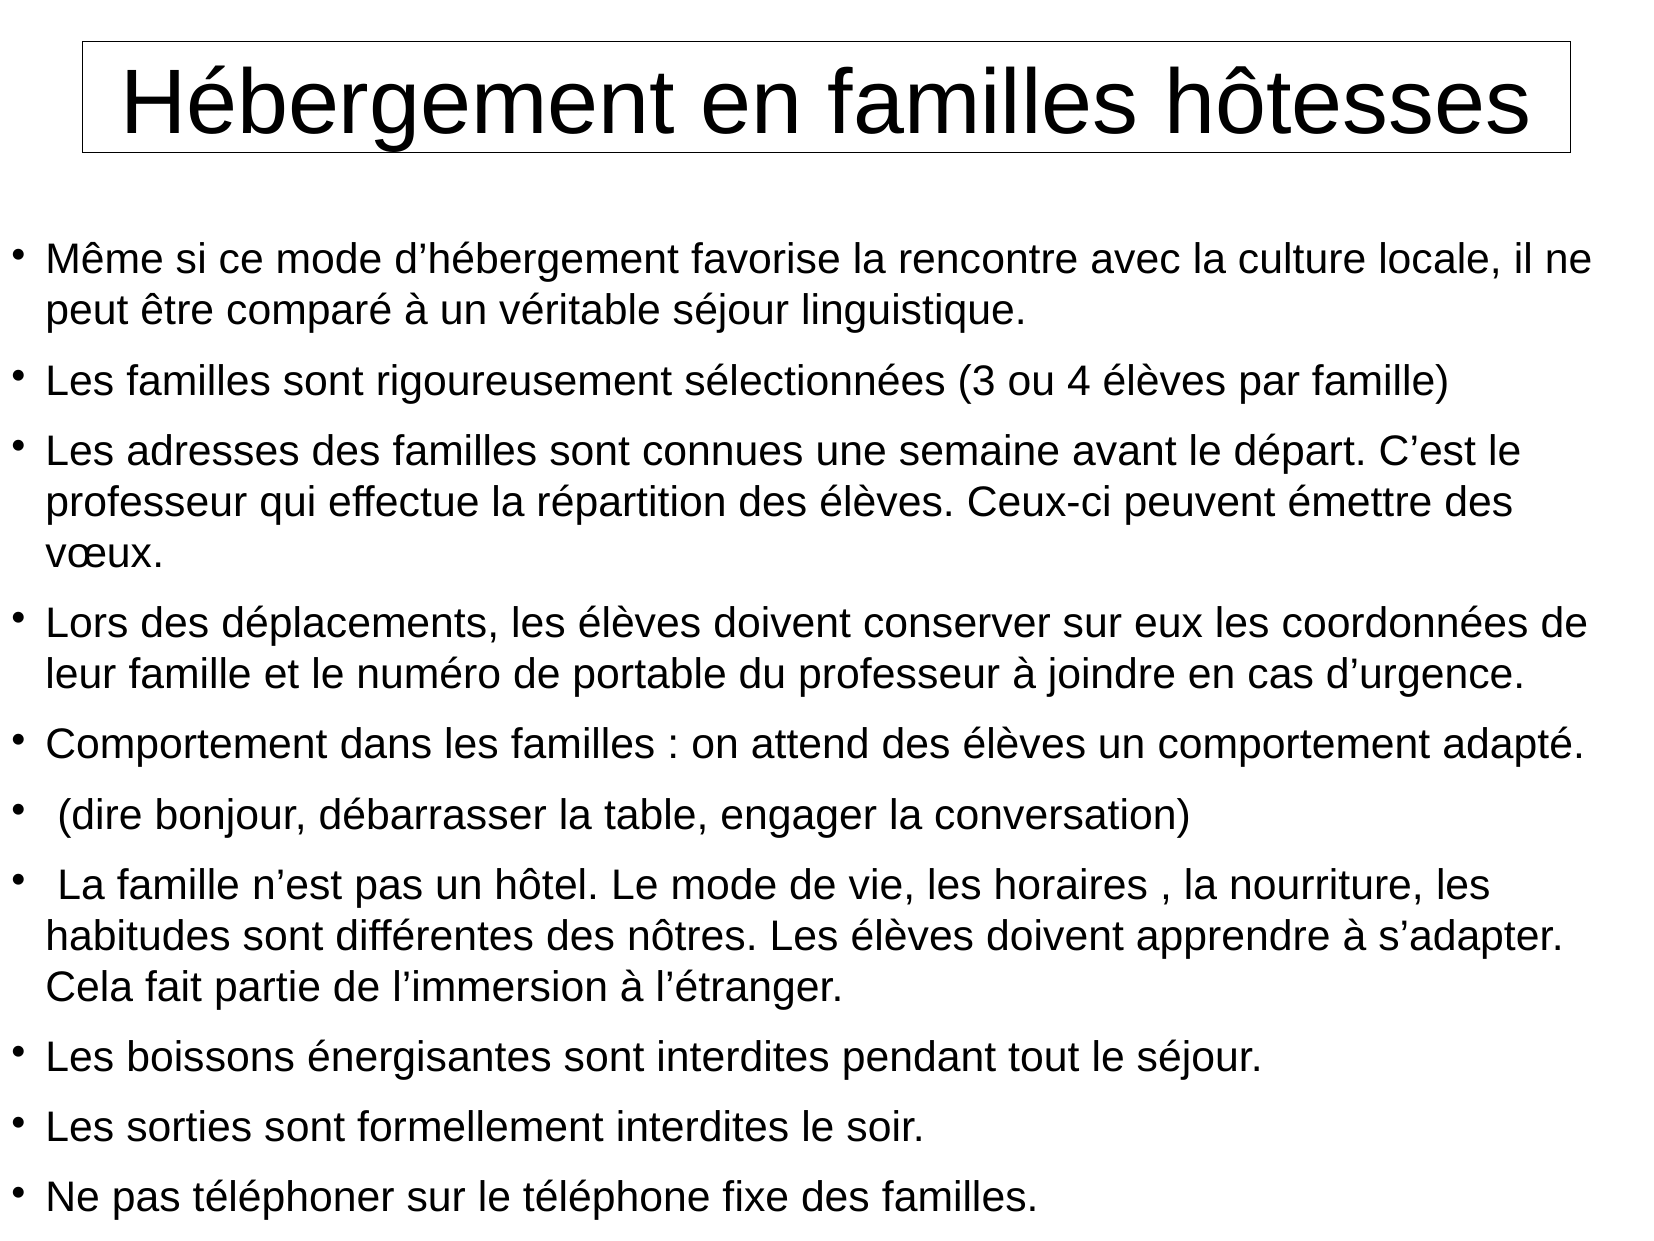

Hébergement en familles hôtesses
Même si ce mode d’hébergement favorise la rencontre avec la culture locale, il ne peut être comparé à un véritable séjour linguistique.
Les familles sont rigoureusement sélectionnées (3 ou 4 élèves par famille)
Les adresses des familles sont connues une semaine avant le départ. C’est le professeur qui effectue la répartition des élèves. Ceux-ci peuvent émettre des vœux.
Lors des déplacements, les élèves doivent conserver sur eux les coordonnées de leur famille et le numéro de portable du professeur à joindre en cas d’urgence.
Comportement dans les familles : on attend des élèves un comportement adapté.
 (dire bonjour, débarrasser la table, engager la conversation)
 La famille n’est pas un hôtel. Le mode de vie, les horaires , la nourriture, les habitudes sont différentes des nôtres. Les élèves doivent apprendre à s’adapter. Cela fait partie de l’immersion à l’étranger.
Les boissons énergisantes sont interdites pendant tout le séjour.
Les sorties sont formellement interdites le soir.
Ne pas téléphoner sur le téléphone fixe des familles.